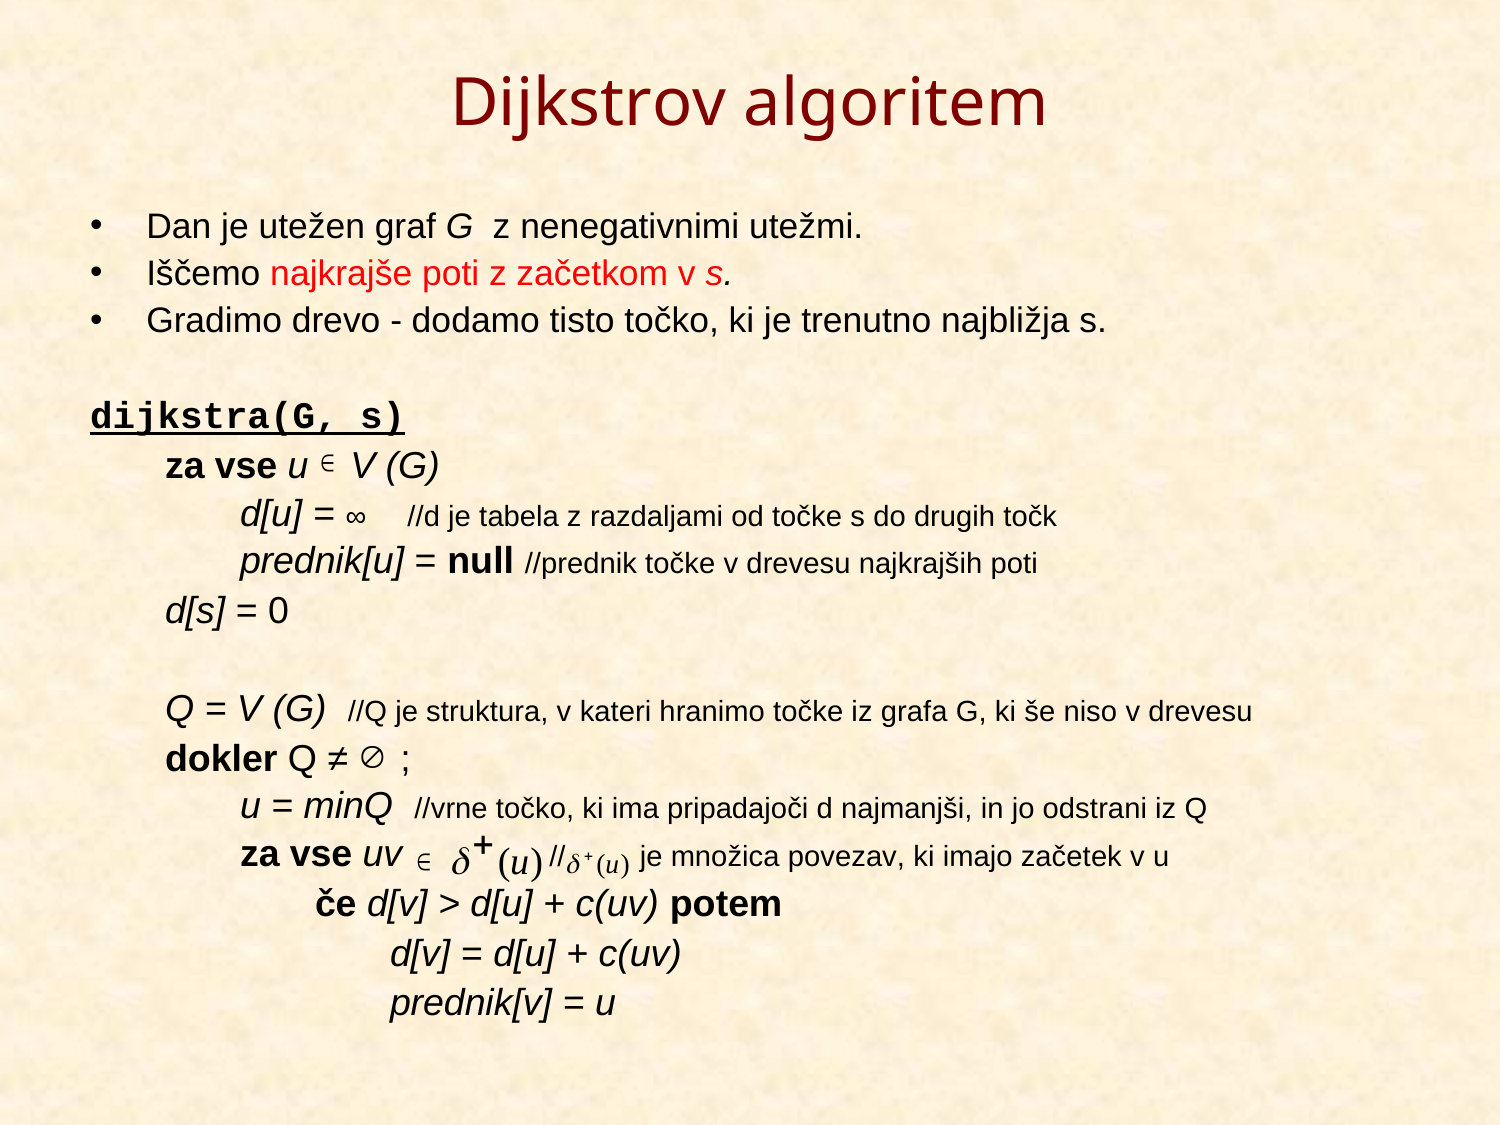

# Dijkstrov algoritem
Dan je utežen graf G z nenegativnimi utežmi.
Iščemo najkrajše poti z začetkom v s.
Gradimo drevo - dodamo tisto točko, ki je trenutno najbližja s.
dijkstra(G, s)
za vse u V (G)
d[u] = ∞ //d je tabela z razdaljami od točke s do drugih točk
prednik[u] = null //prednik točke v drevesu najkrajših poti
d[s] = 0
Q = V (G) //Q je struktura, v kateri hranimo točke iz grafa G, ki še niso v drevesu
dokler Q ≠ ;
u = minQ //vrne točko, ki ima pripadajoči d najmanjši, in jo odstrani iz Q
za vse uv // je množica povezav, ki imajo začetek v u
če d[v] > d[u] + c(uv) potem
d[v] = d[u] + c(uv)
prednik[v] = u